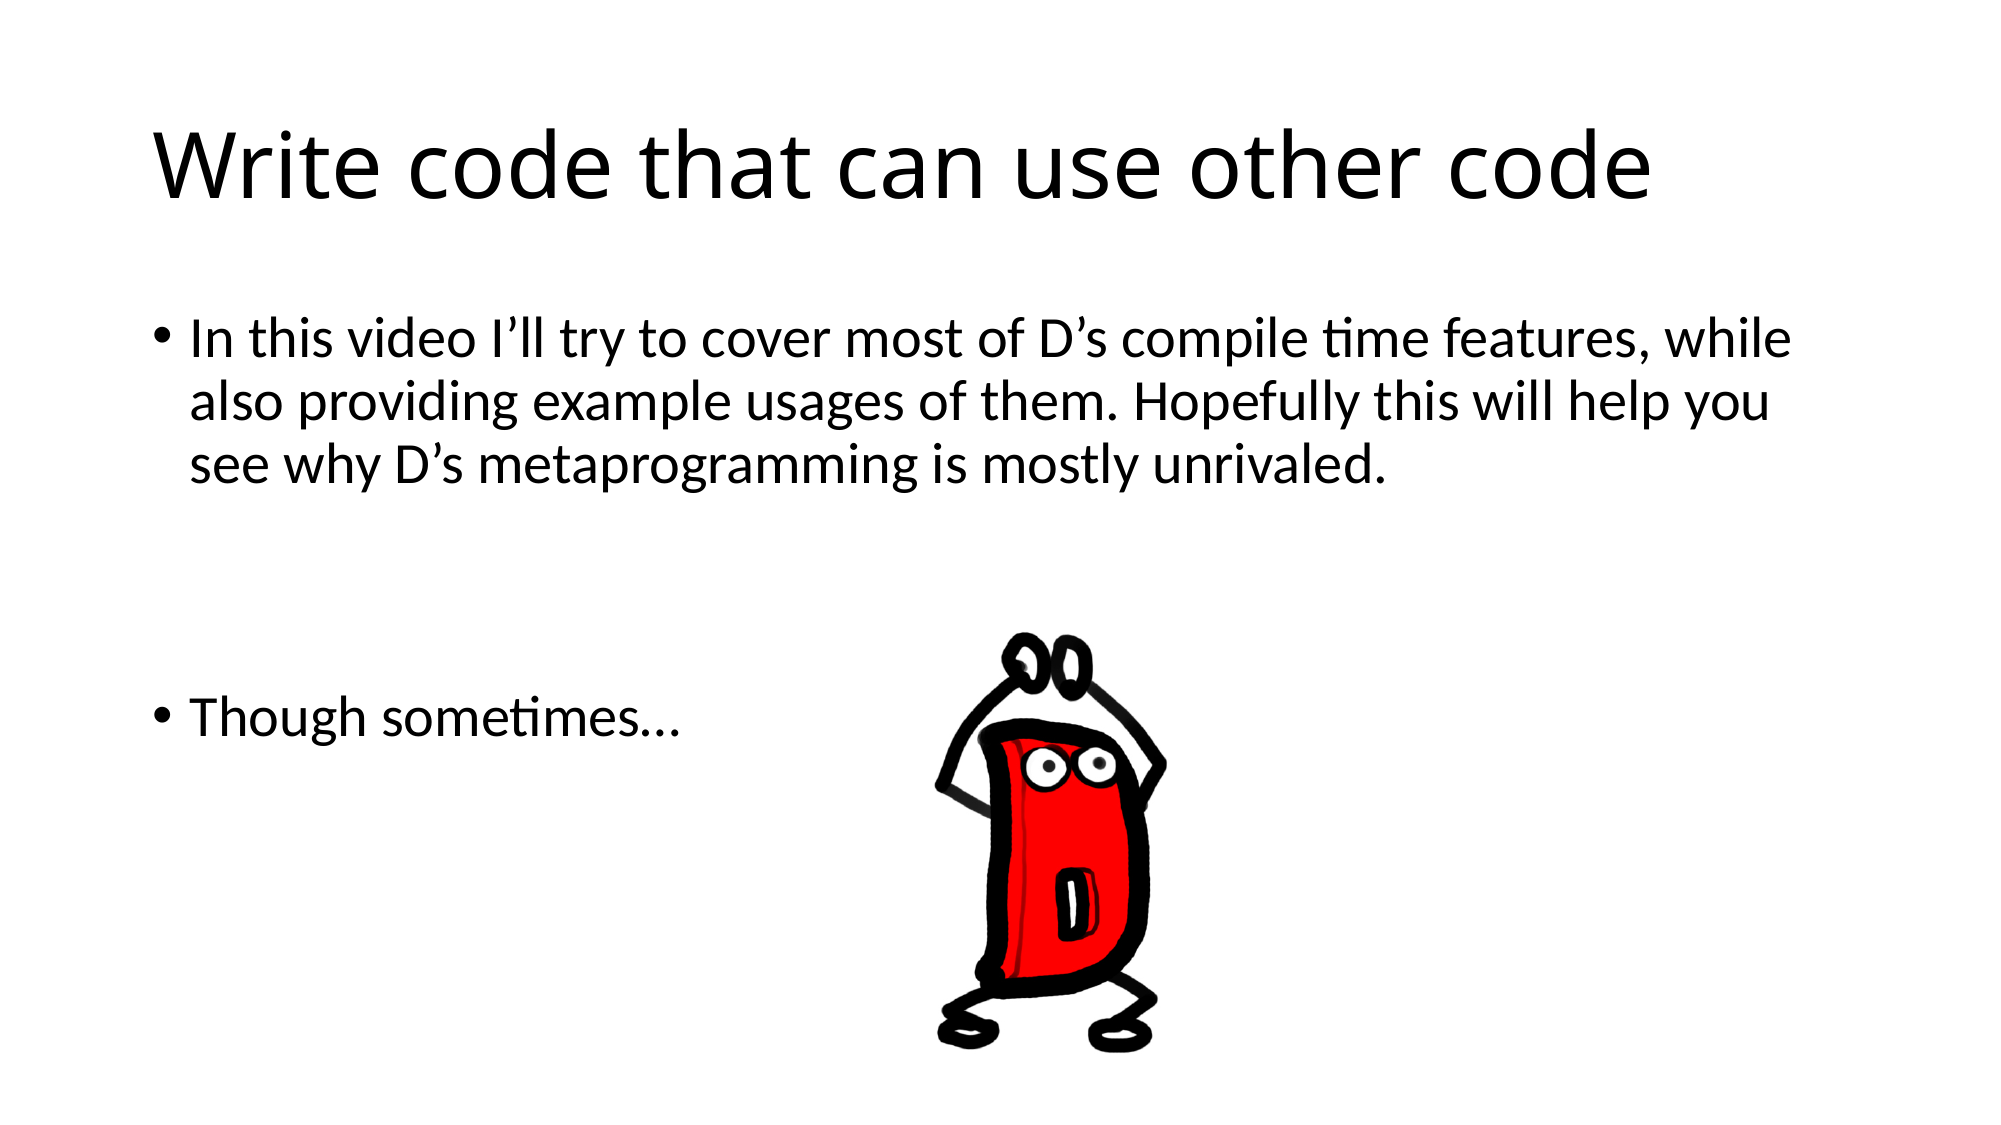

# Write code that can use other code
In this video I’ll try to cover most of D’s compile time features, while also providing example usages of them. Hopefully this will help you see why D’s metaprogramming is mostly unrivaled.
Though sometimes…